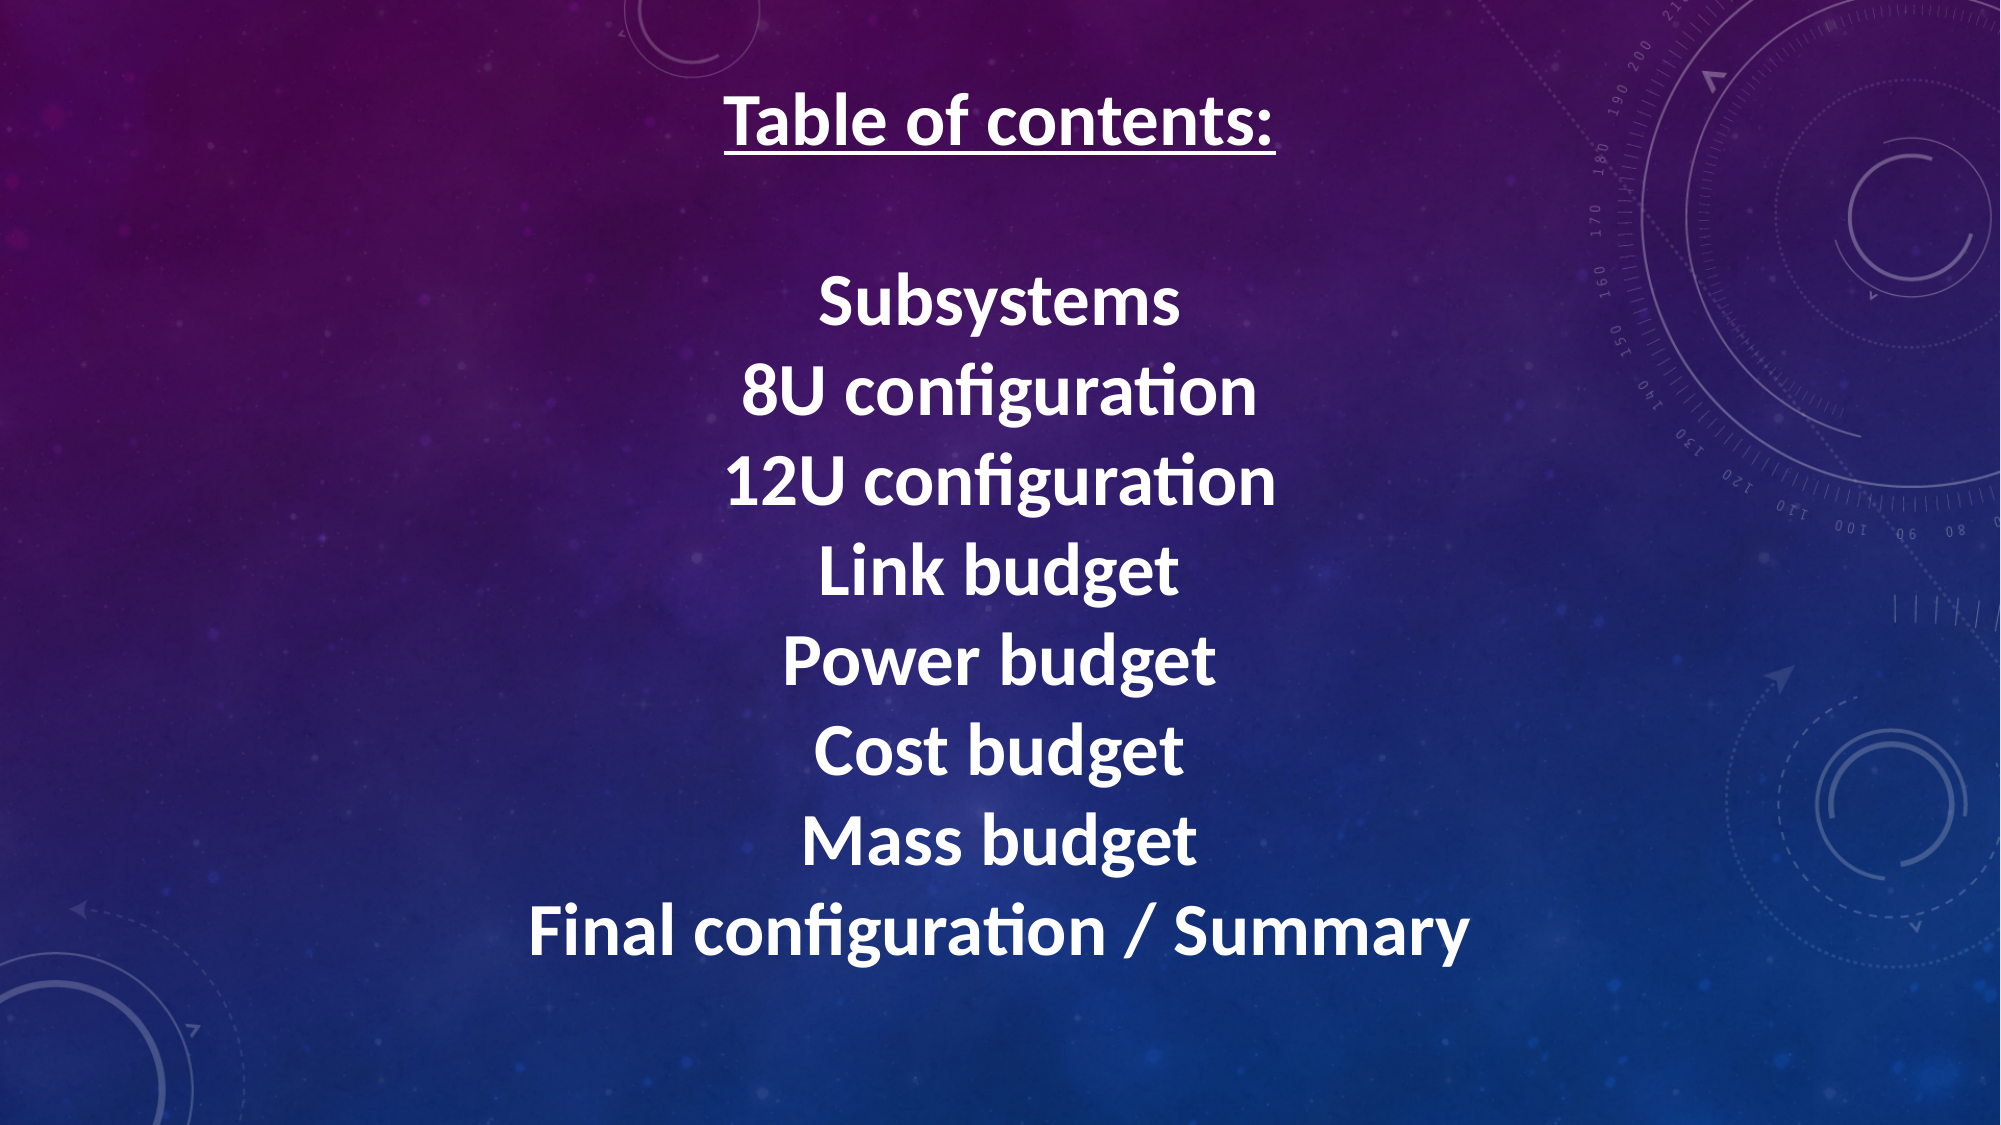

Table of contents:
Subsystems
8U configuration
12U configuration
Link budget
Power budget
Cost budget
Mass budget
Final configuration / Summary